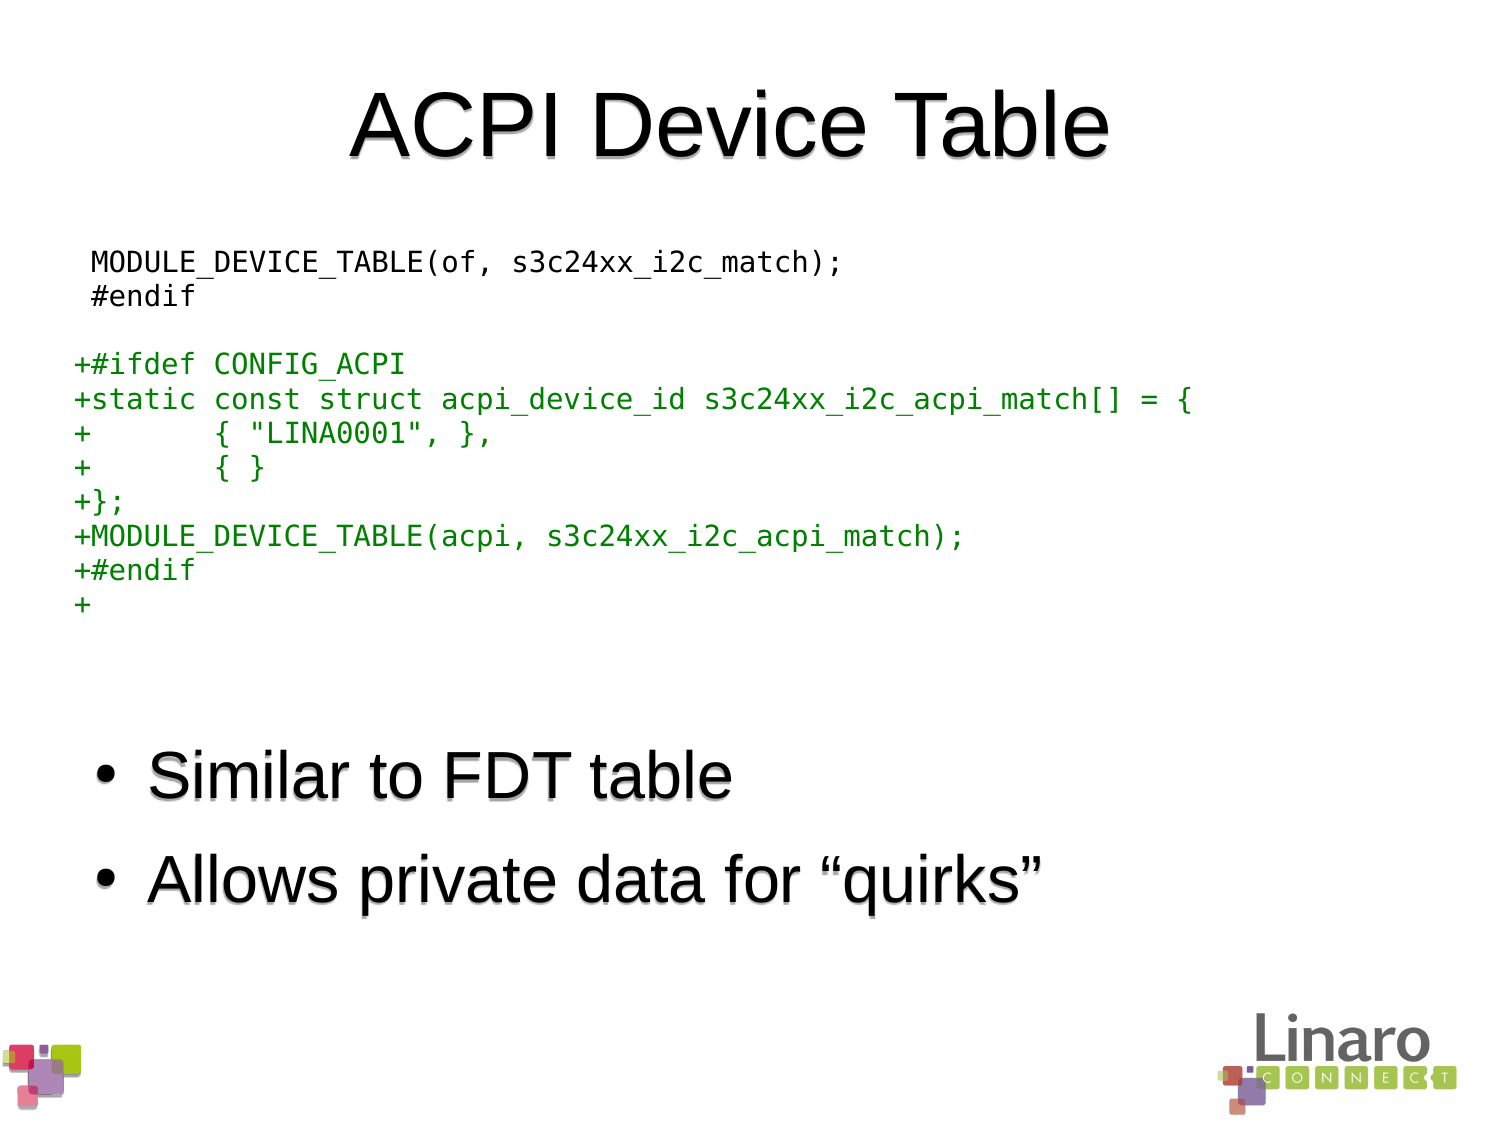

# ACPI Device Table
 MODULE_DEVICE_TABLE(of, s3c24xx_i2c_match);
 #endif
+#ifdef CONFIG_ACPI
+static const struct acpi_device_id s3c24xx_i2c_acpi_match[] = {
+ { "LINA0001", },
+ { }
+};
+MODULE_DEVICE_TABLE(acpi, s3c24xx_i2c_acpi_match);
+#endif
+
Similar to FDT table
Allows private data for “quirks”